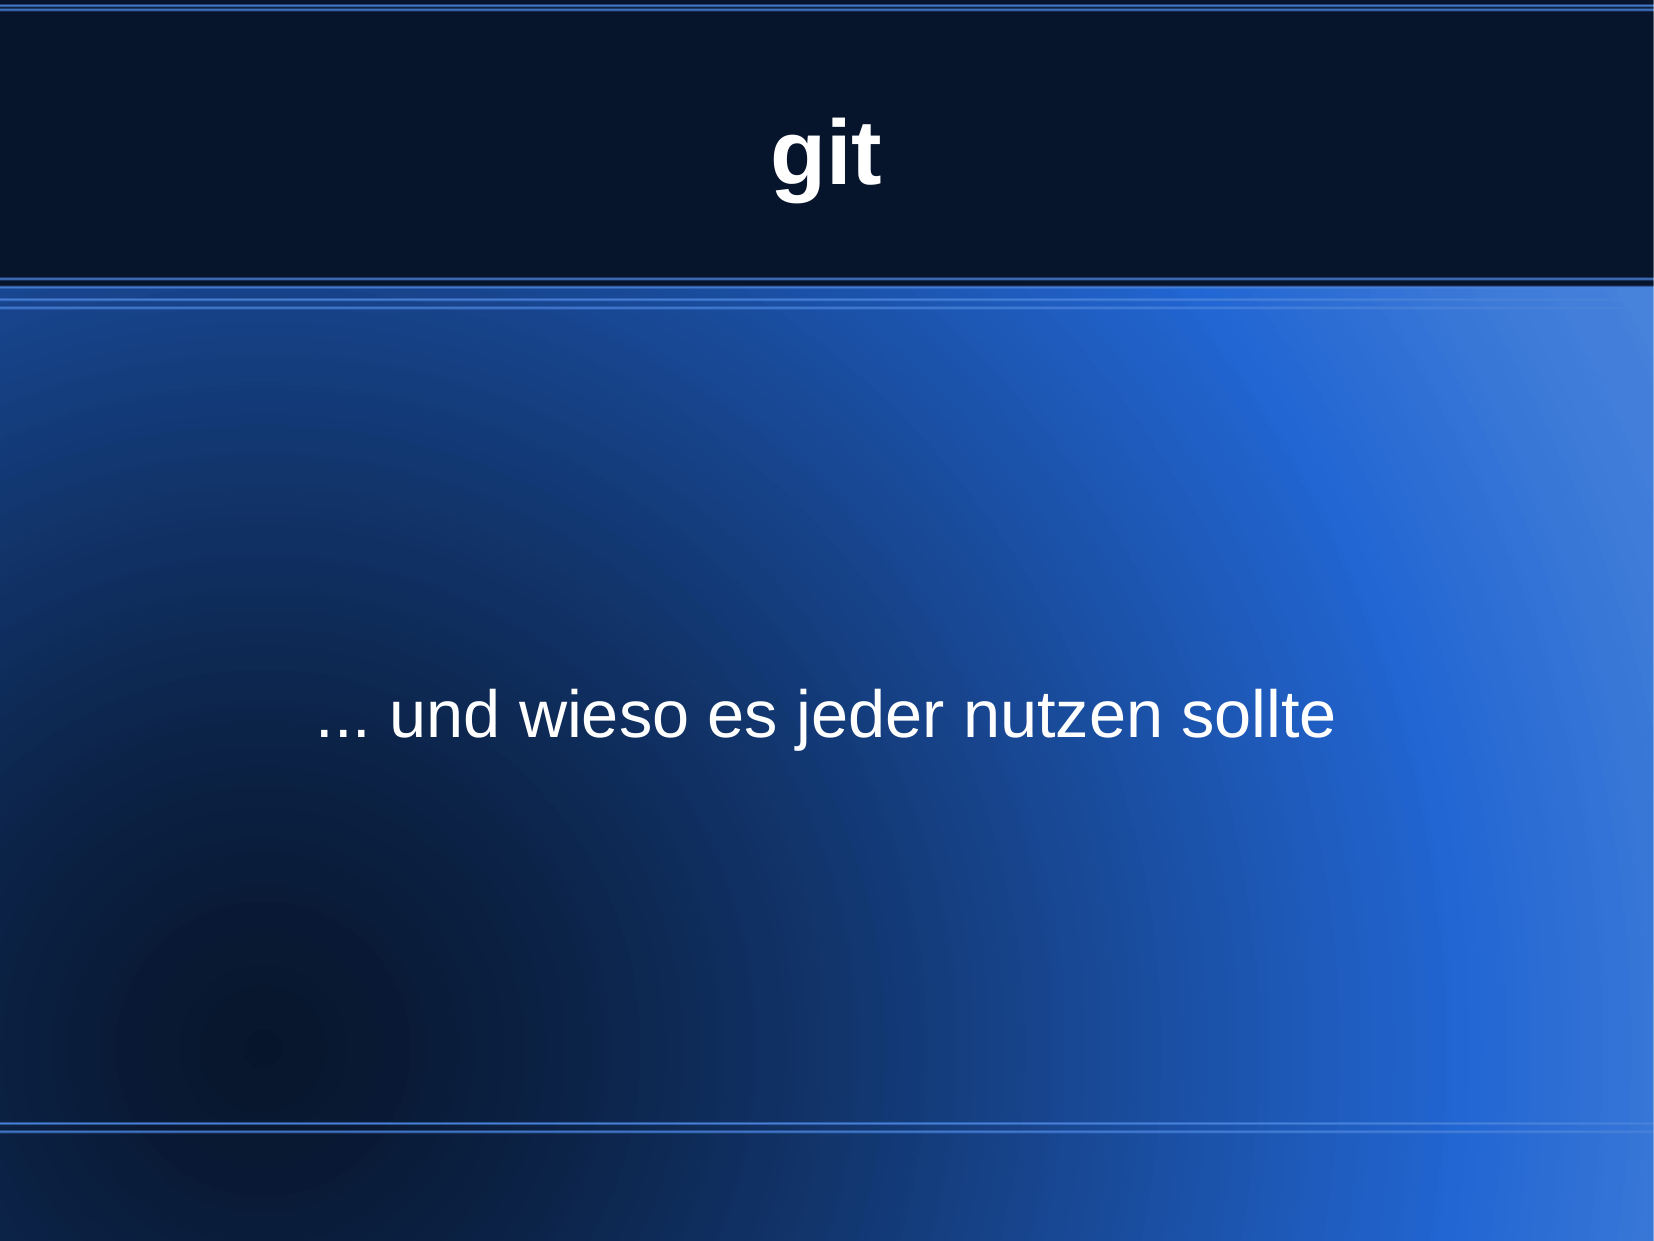

git
# ... und wieso es jeder nutzen sollte